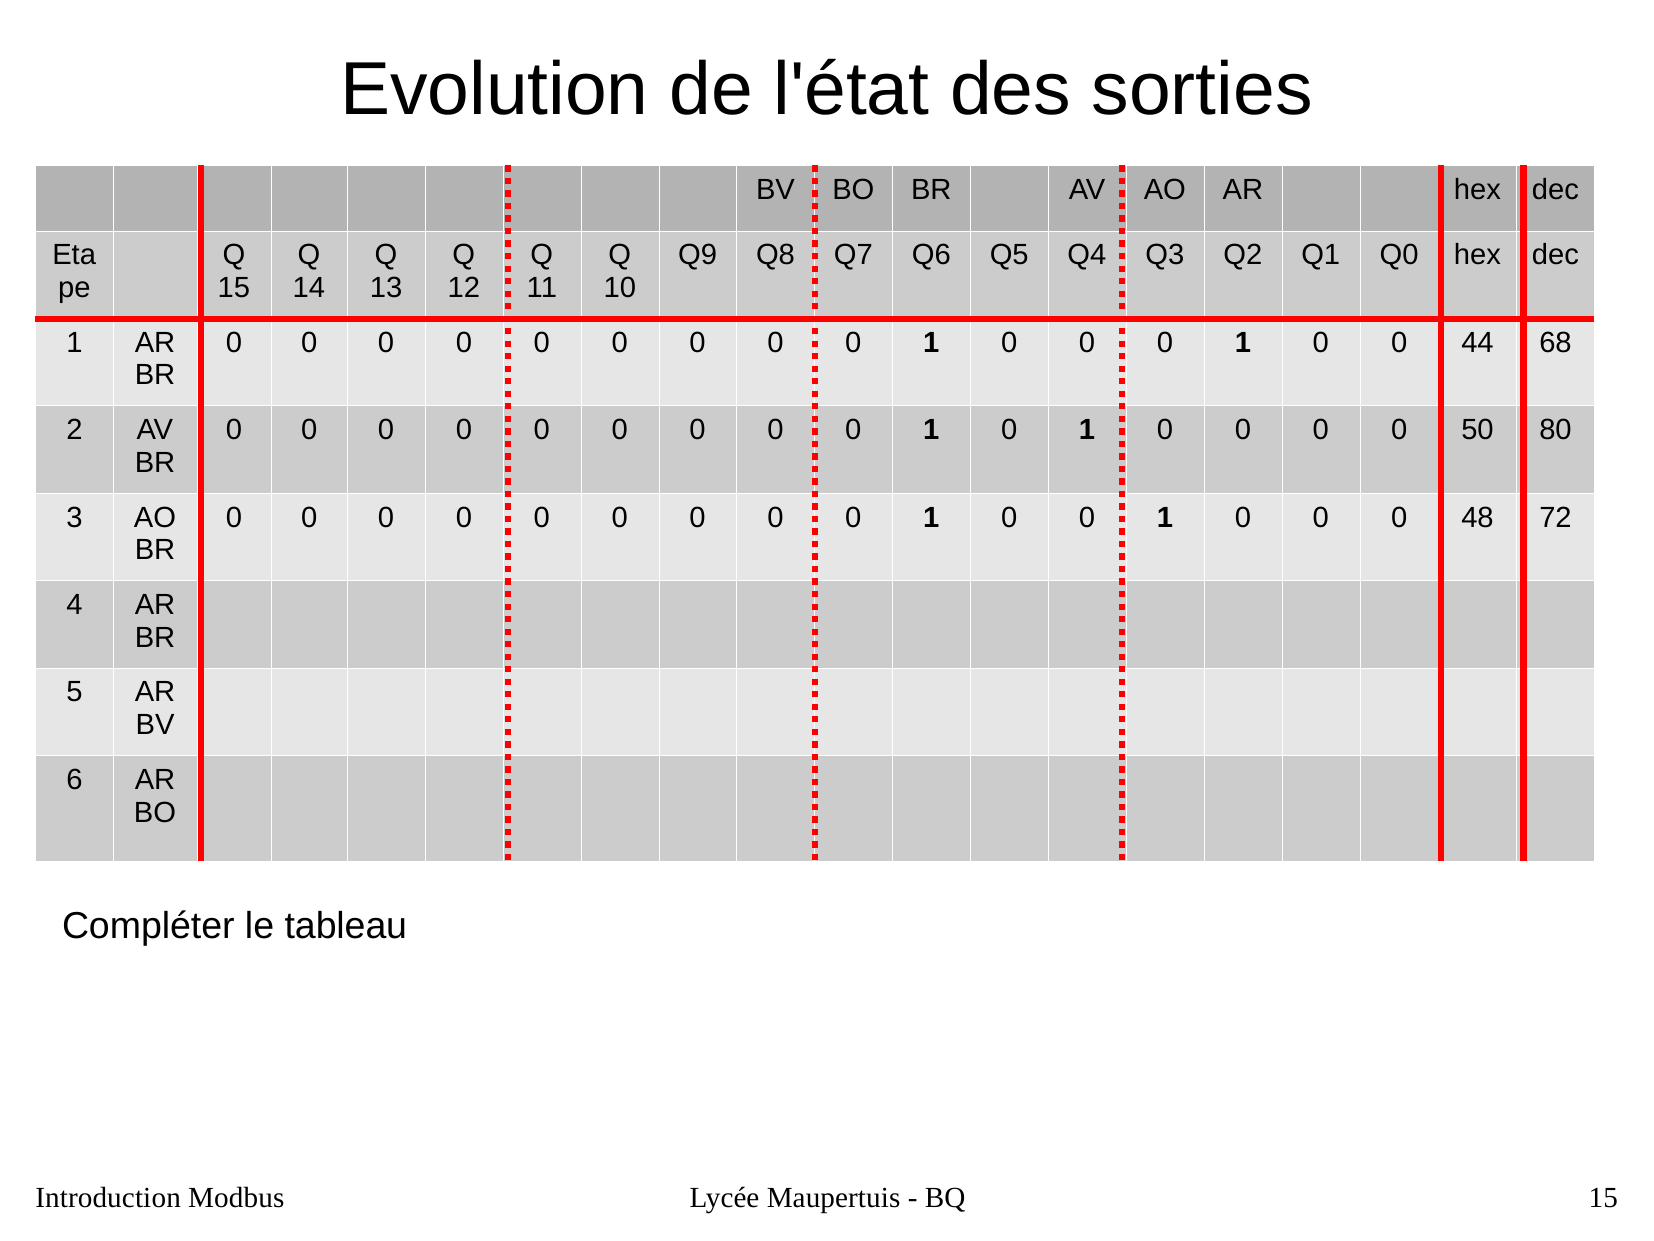

# Evolution de l'état des sorties
| | | | | | | | | | BV | BO | BR | | AV | AO | AR | | | hex | dec |
| --- | --- | --- | --- | --- | --- | --- | --- | --- | --- | --- | --- | --- | --- | --- | --- | --- | --- | --- | --- |
| Etape | | Q 15 | Q 14 | Q 13 | Q 12 | Q 11 | Q 10 | Q9 | Q8 | Q7 | Q6 | Q5 | Q4 | Q3 | Q2 | Q1 | Q0 | hex | dec |
| 1 | AR BR | 0 | 0 | 0 | 0 | 0 | 0 | 0 | 0 | 0 | 1 | 0 | 0 | 0 | 1 | 0 | 0 | 44 | 68 |
| 2 | AV BR | 0 | 0 | 0 | 0 | 0 | 0 | 0 | 0 | 0 | 1 | 0 | 1 | 0 | 0 | 0 | 0 | 50 | 80 |
| 3 | AO BR | 0 | 0 | 0 | 0 | 0 | 0 | 0 | 0 | 0 | 1 | 0 | 0 | 1 | 0 | 0 | 0 | 48 | 72 |
| 4 | AR BR | | | | | | | | | | | | | | | | | | |
| 5 | AR BV | | | | | | | | | | | | | | | | | | |
| 6 | AR BO | | | | | | | | | | | | | | | | | | |
Compléter le tableau
Introduction Modbus
Lycée Maupertuis - BQ
15